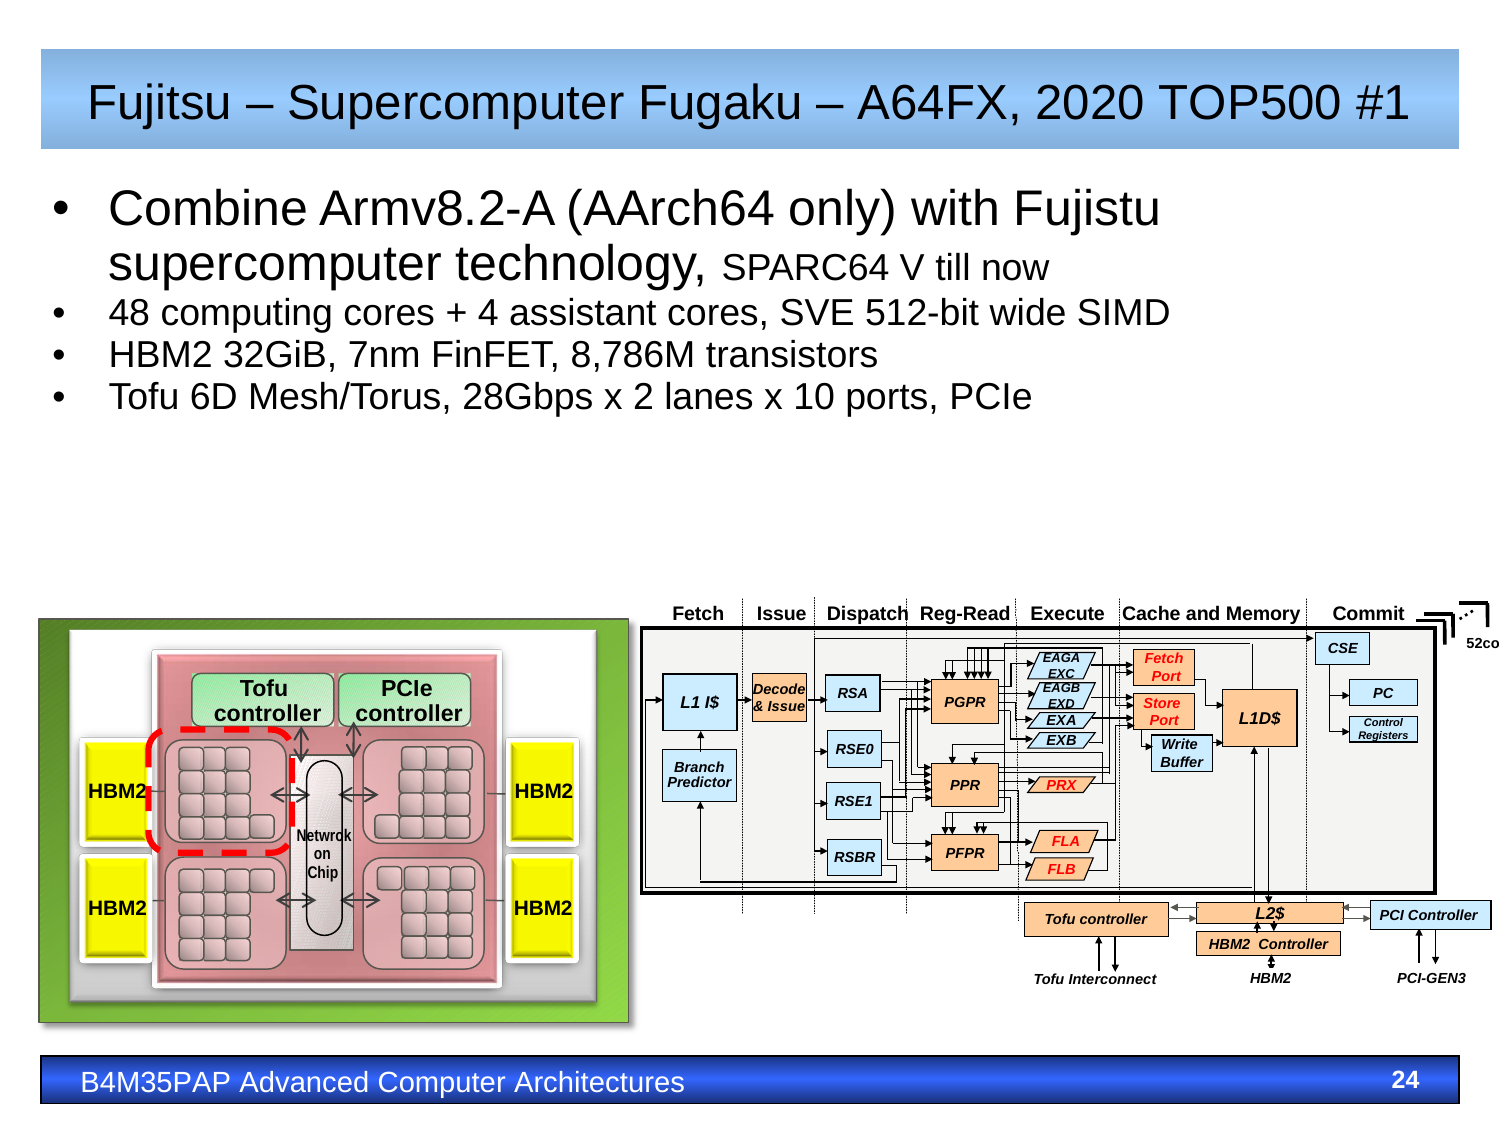

# Fujitsu – Supercomputer Fugaku – A64FX, 2020 TOP500 #1
Combine Armv8.2-A (AArch64 only) with Fujistu supercomputer technology, SPARC64 V till now
48 computing cores + 4 assistant cores, SVE 512-bit wide SIMD
HBM2 32GiB, 7nm FinFET, 8,786M transistors
Tofu 6D Mesh/Torus, 28Gbps x 2 lanes x 10 ports, PCIe
Tofu
PCIe
controller
controller
HBM2
HBM2
Netwrok
on
Chip
HBM2
HBM2